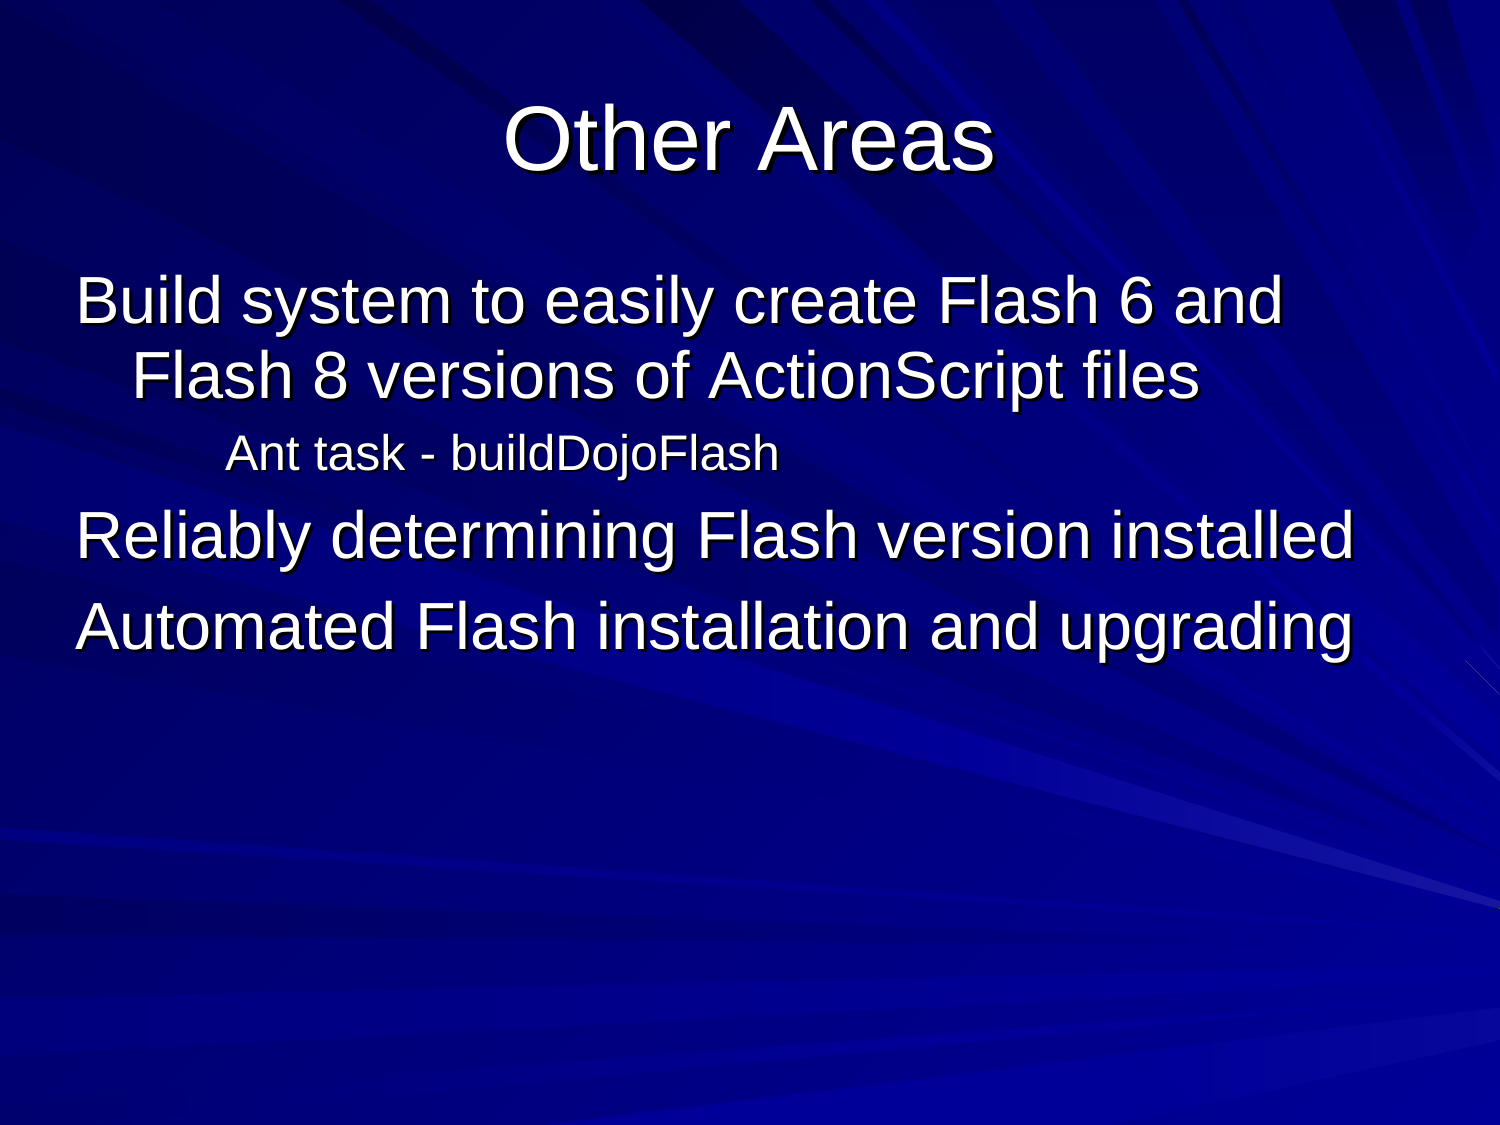

# Other Areas
Build system to easily create Flash 6 and Flash 8 versions of ActionScript files
Ant task - buildDojoFlash
Reliably determining Flash version installed
Automated Flash installation and upgrading